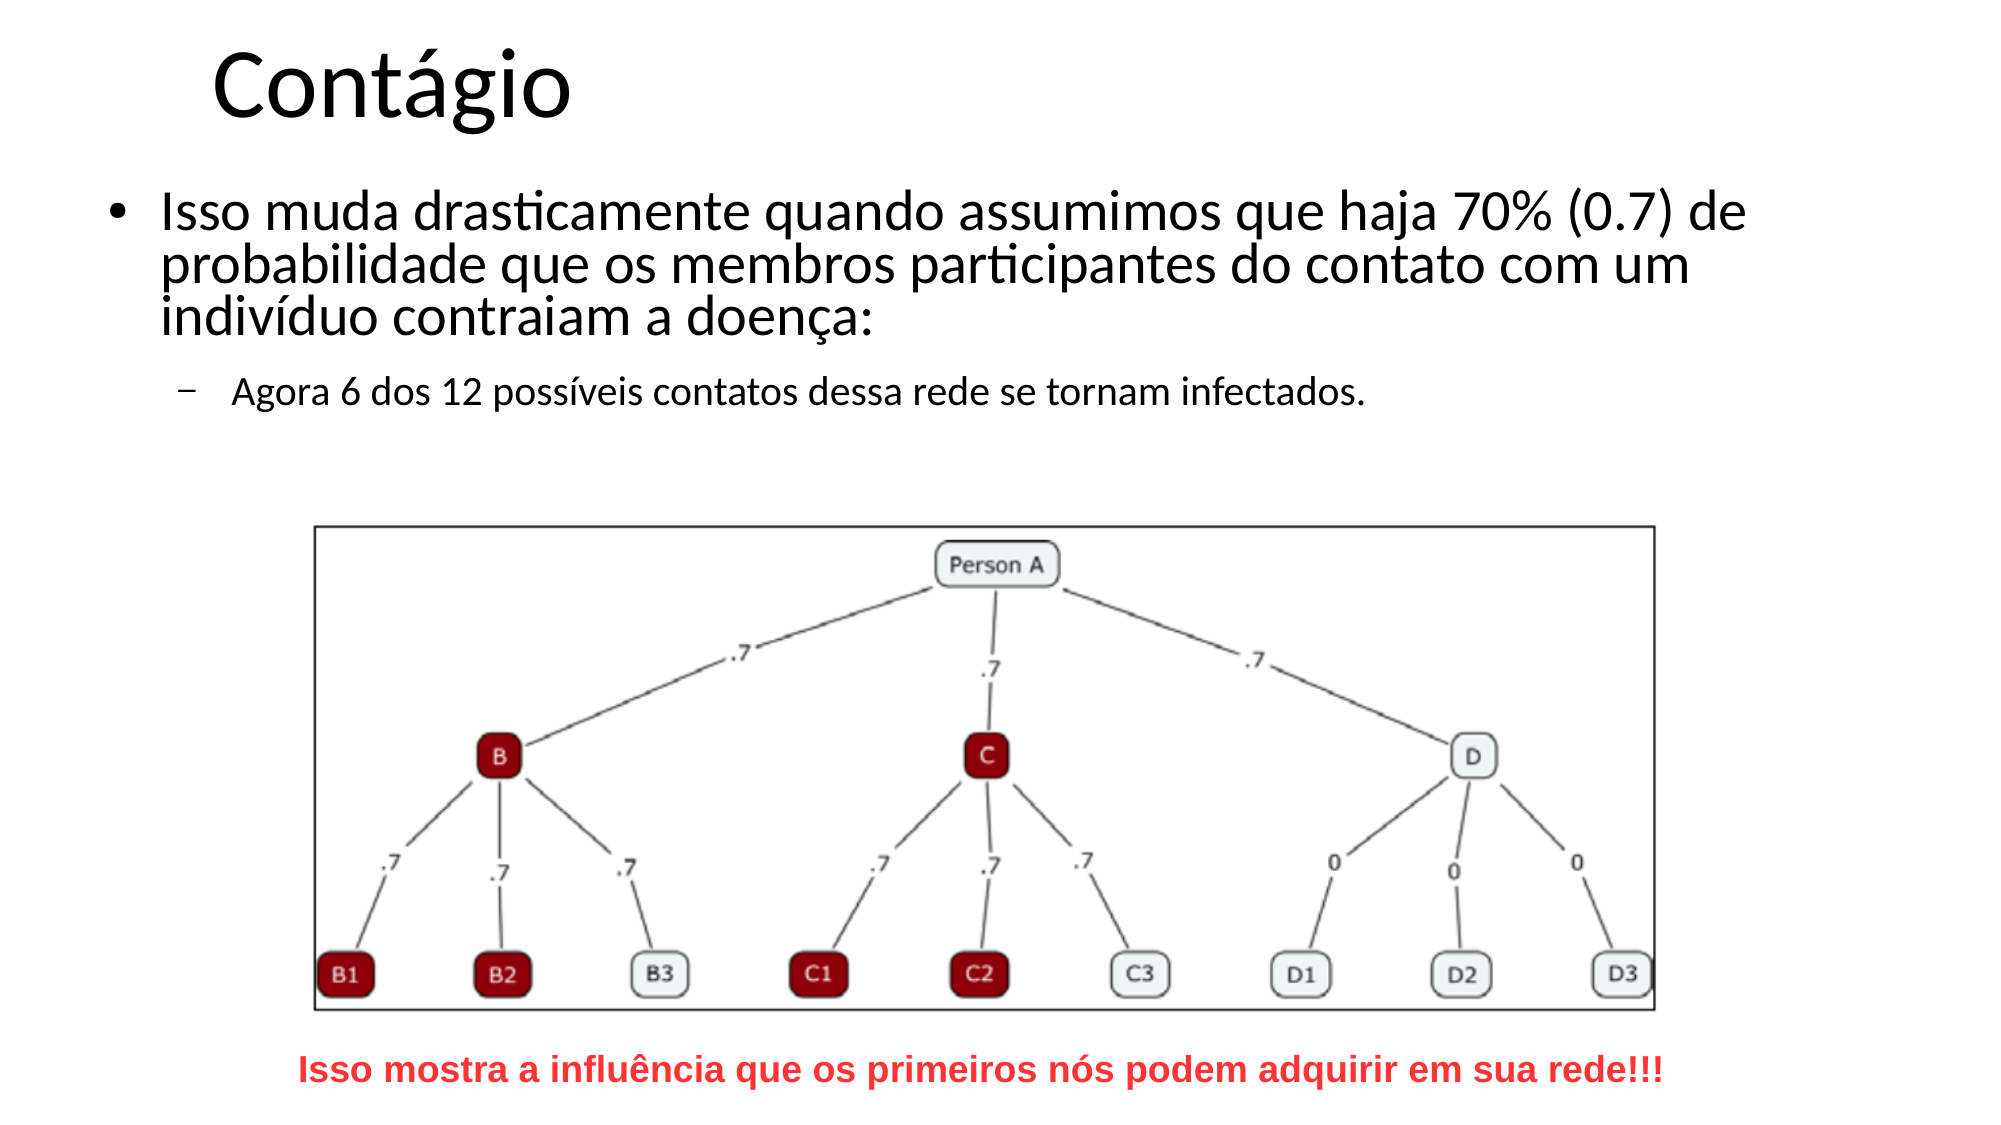

# Contágio
Isso muda drasticamente quando assumimos que haja 70% (0.7) de probabilidade que os membros participantes do contato com um indivíduo contraiam a doença:
Agora 6 dos 12 possíveis contatos dessa rede se tornam infectados.
Isso mostra a influência que os primeiros nós podem adquirir em sua rede!!!